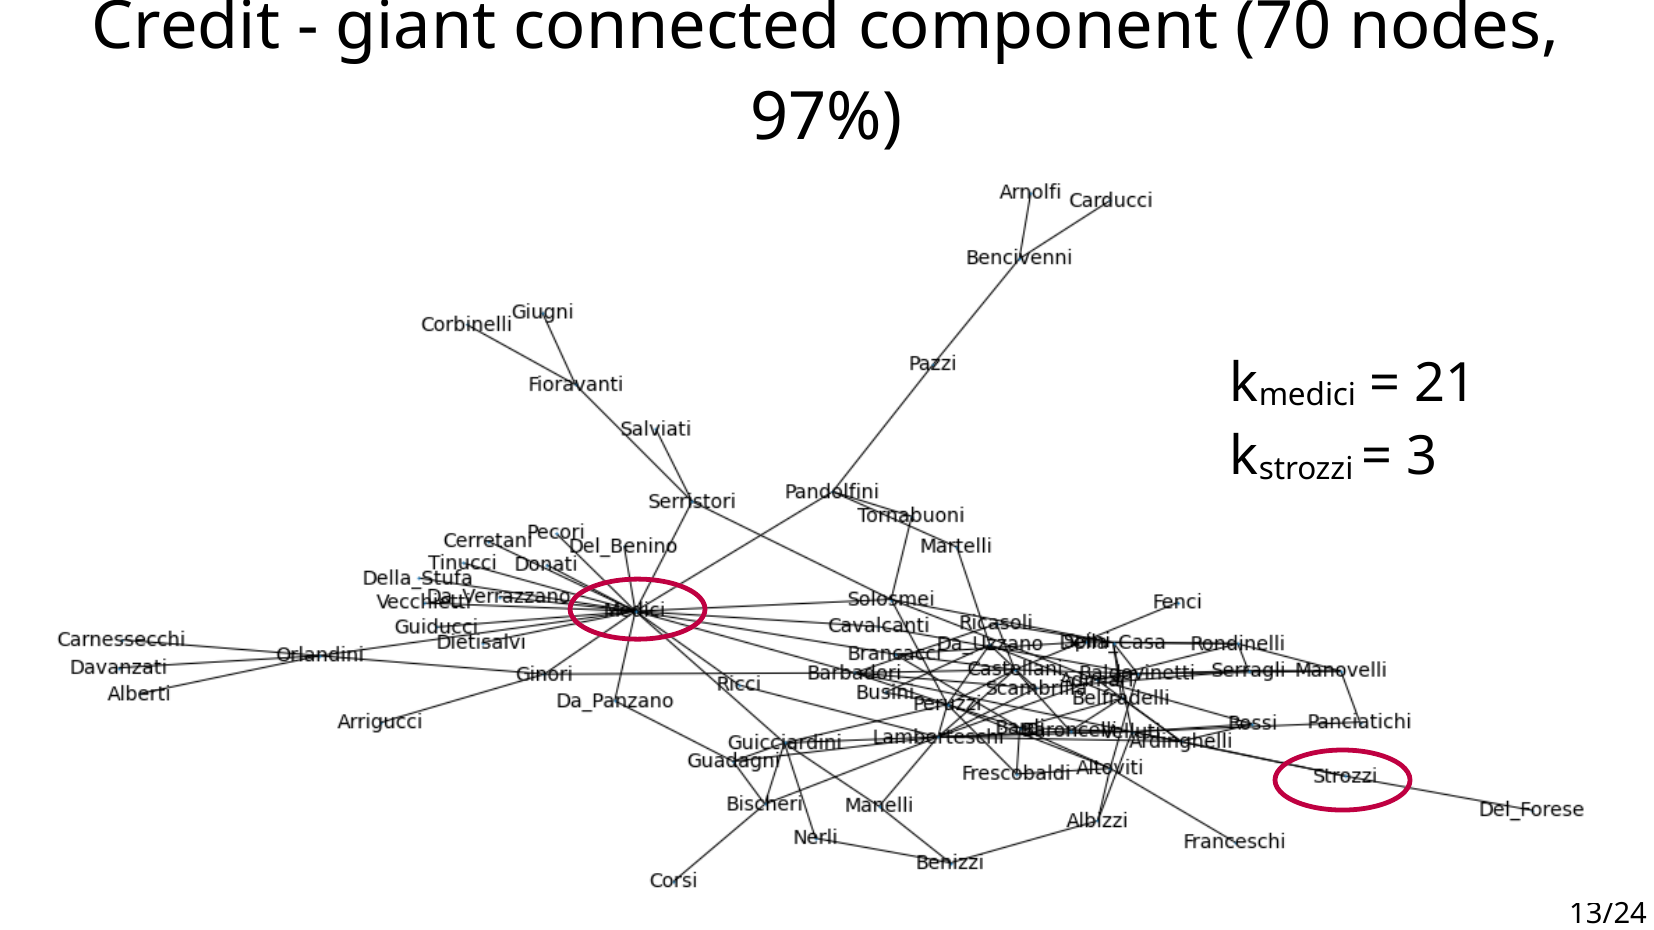

# Credit - giant connected component (70 nodes, 97%)
kmedici = 21
kstrozzi = 3
13